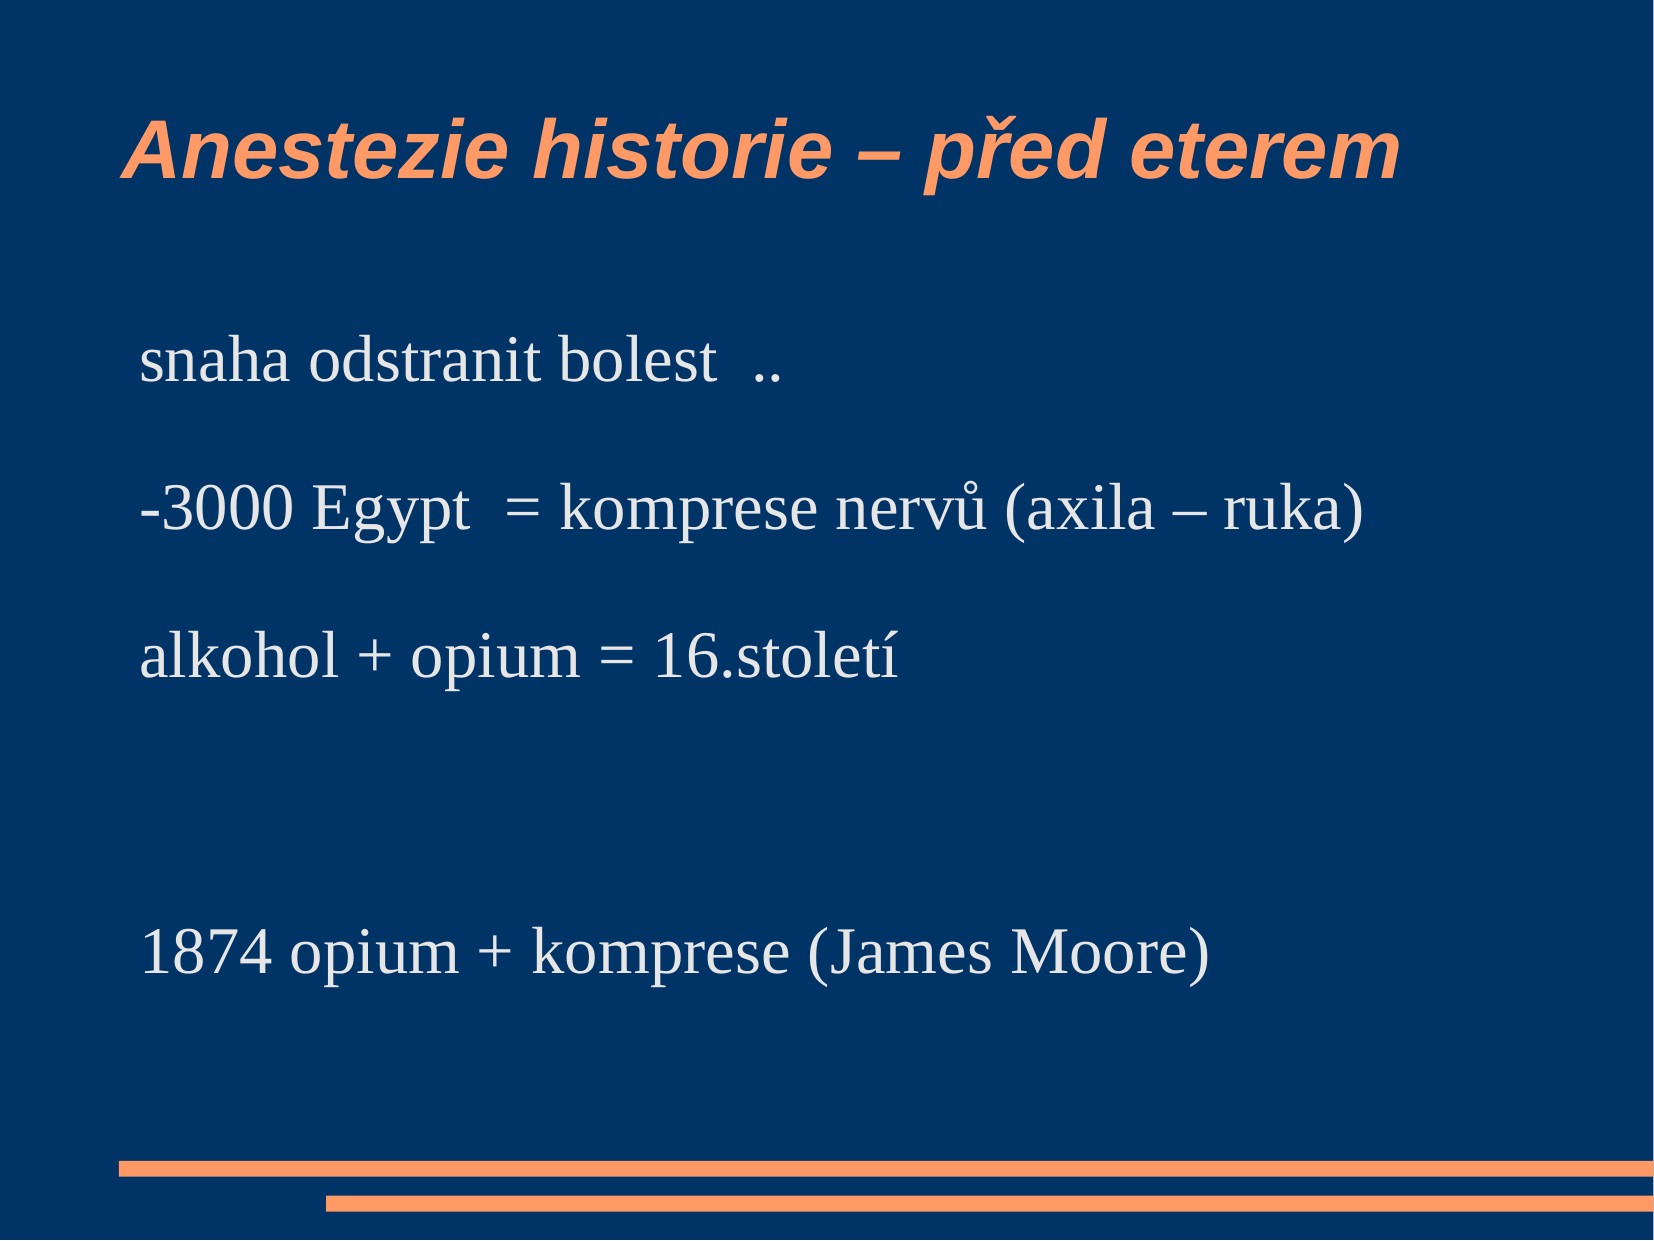

# Anestezie historie – před eterem
snaha odstranit bolest ..
-3000 Egypt = komprese nervů (axila – ruka)
alkohol + opium = 16.století
1874 opium + komprese (James Moore)